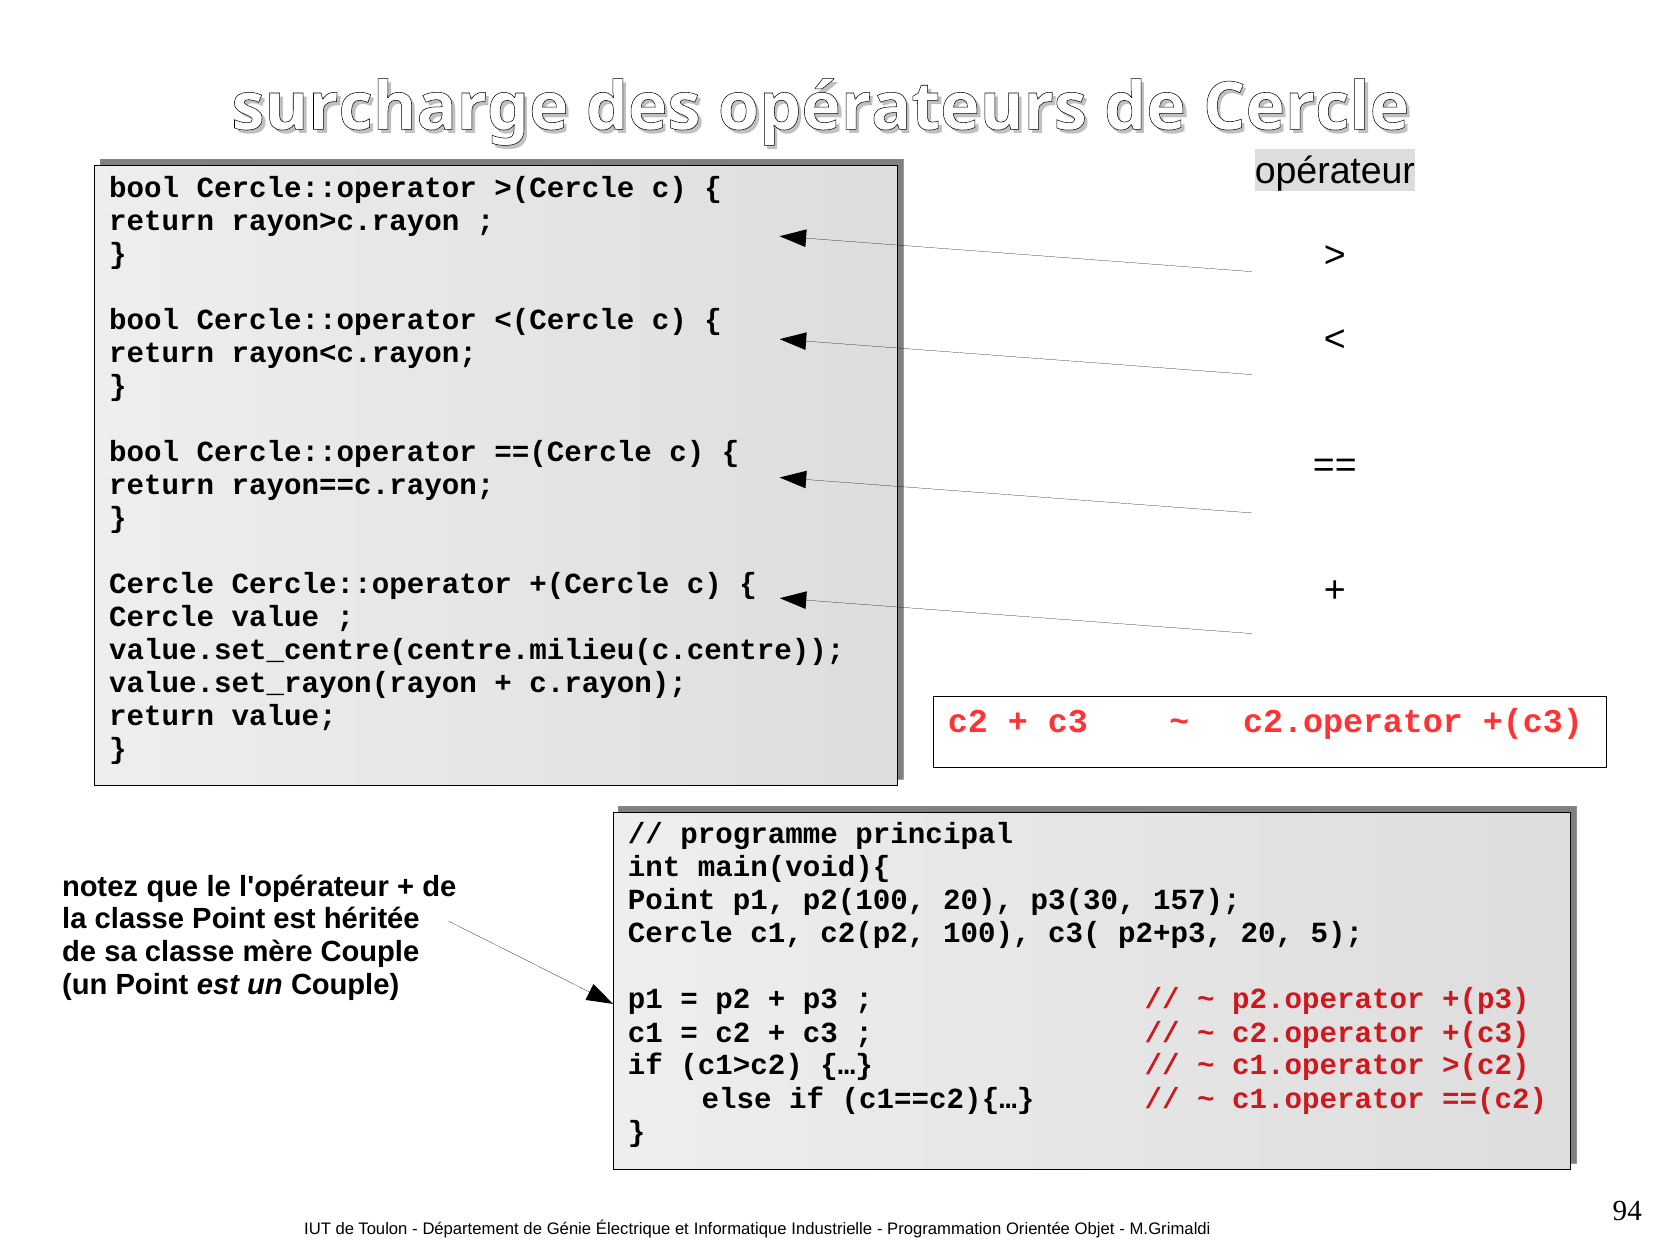

# surcharge des opérateurs de Cercle
opérateur
>
<
==
+
bool Cercle::operator >(Cercle c) {
return rayon>c.rayon ;
}
bool Cercle::operator <(Cercle c) {
return rayon<c.rayon;
}
bool Cercle::operator ==(Cercle c) {
return rayon==c.rayon;
}
Cercle Cercle::operator +(Cercle c) {
Cercle value ;
value.set_centre(centre.milieu(c.centre));
value.set_rayon(rayon + c.rayon);
return value;
}
c2 + c3 	~	c2.operator +(c3)
// programme principal
int main(void){
Point p1, p2(100, 20), p3(30, 157);
Cercle c1, c2(p2, 100), c3( p2+p3, 20, 5);
p1 = p2 + p3 ;				// ~ p2.operator +(p3)
c1 = c2 + c3 ;				// ~ c2.operator +(c3)
if (c1>c2) {…}				// ~ c1.operator >(c2)
	else if (c1==c2){…}		// ~ c1.operator ==(c2)
}
notez que le l'opérateur + de la classe Point est héritée de sa classe mère Couple (un Point est un Couple)